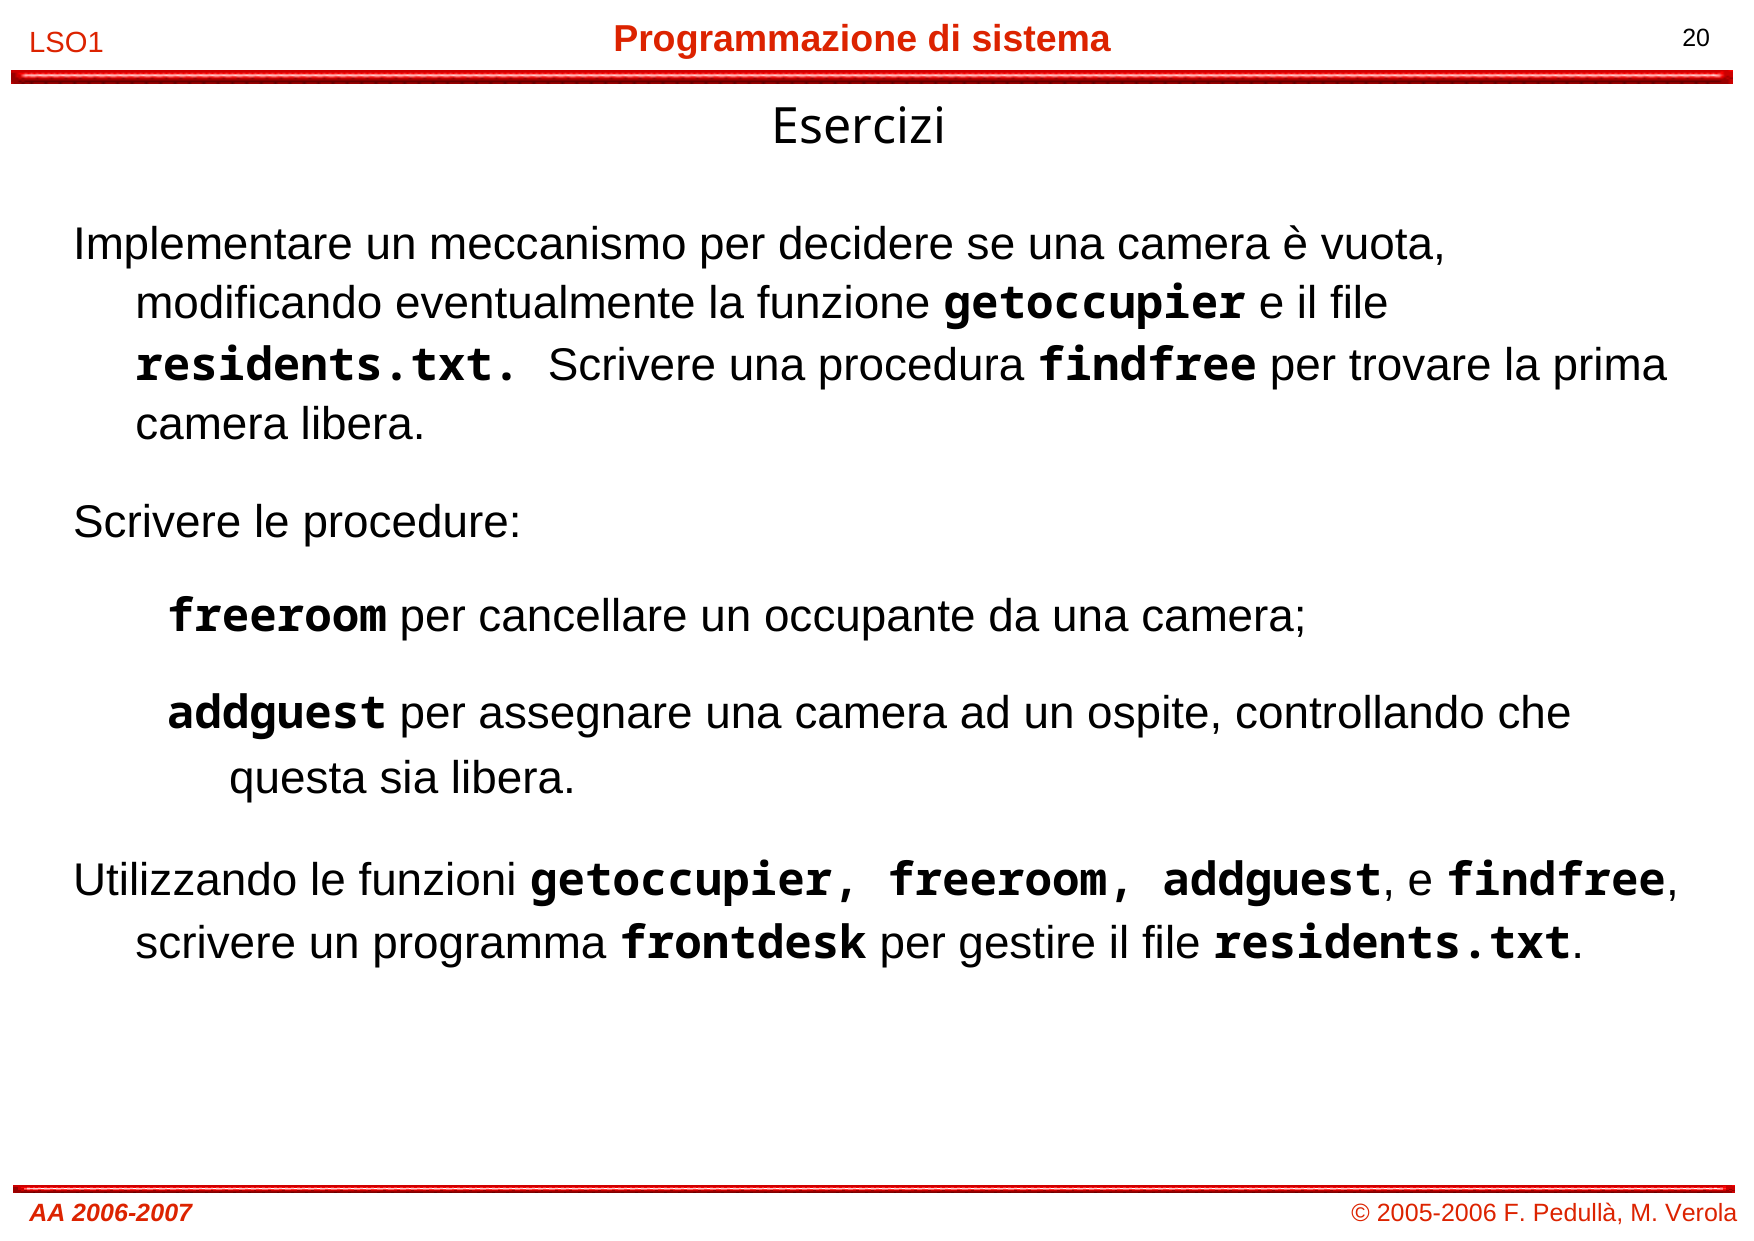

Esercizi
# Implementare un meccanismo per decidere se una camera è vuota, modificando eventualmente la funzione getoccupier e il file residents.txt. Scrivere una procedura findfree per trovare la prima camera libera.
Scrivere le procedure:
freeroom per cancellare un occupante da una camera;
addguest per assegnare una camera ad un ospite, controllando che questa sia libera.
Utilizzando le funzioni getoccupier, freeroom, addguest, e findfree, scrivere un programma frontdesk per gestire il file residents.txt.